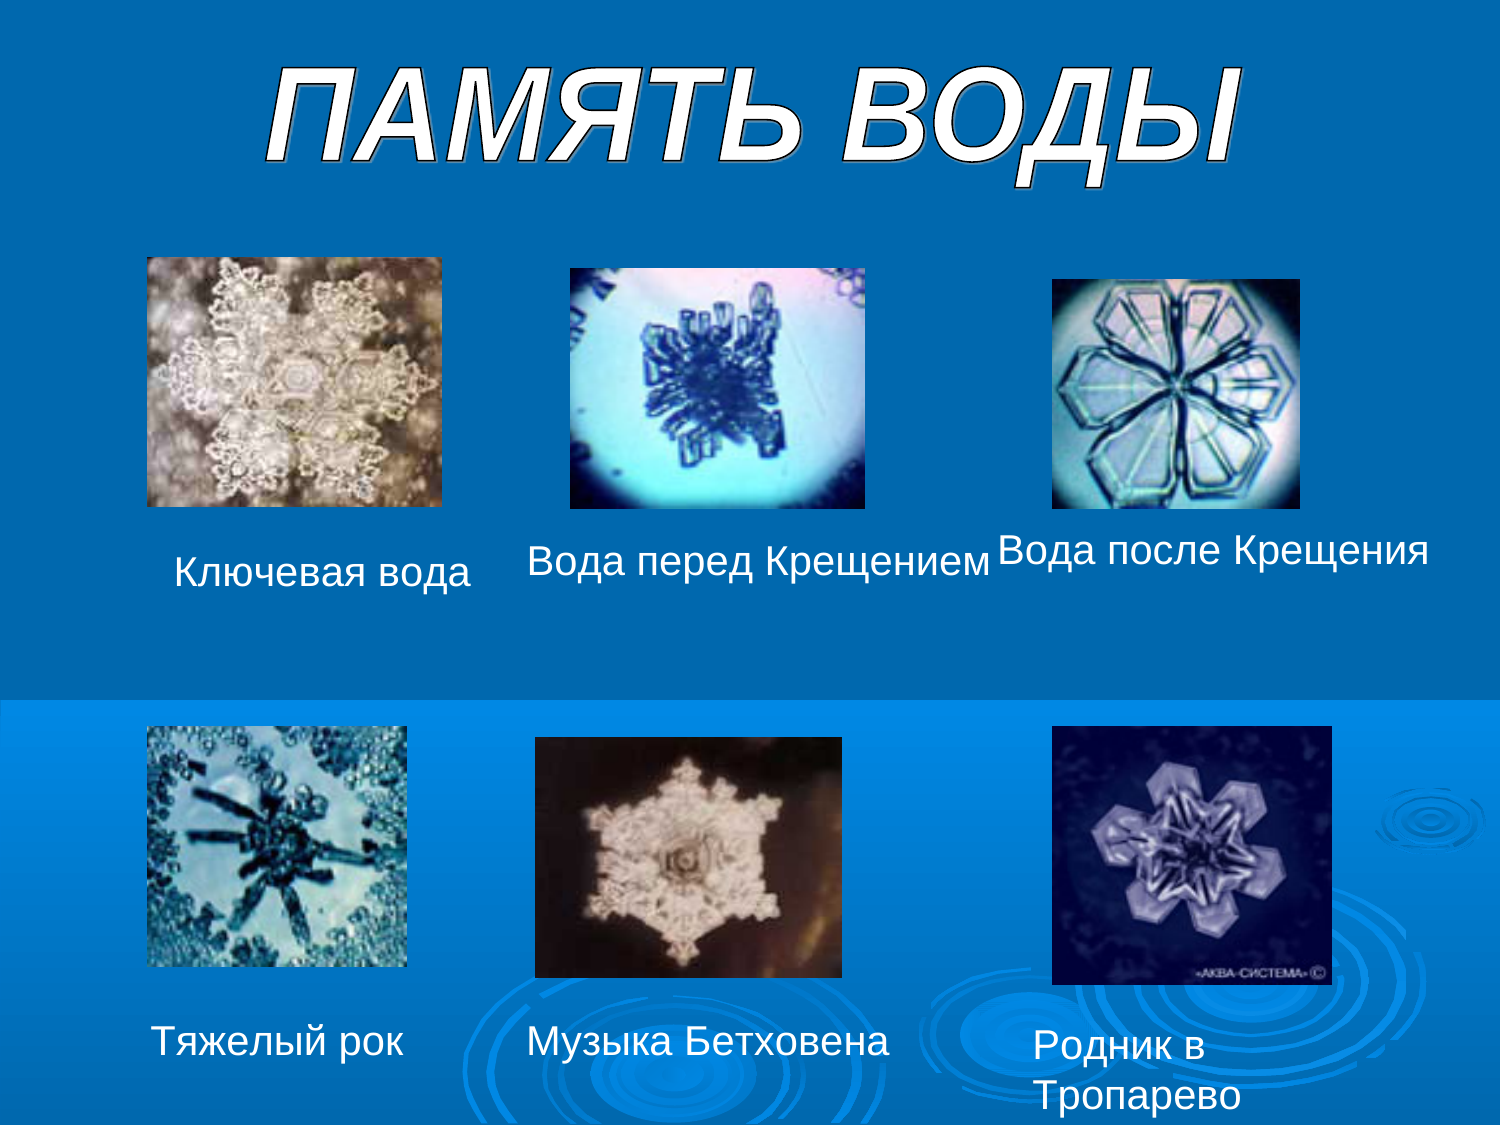

ПАМЯТЬ ВОДЫ
Вода после Крещения
Вода перед Крещением
Ключевая вода
Тяжелый рок
Музыка Бетховена
Родник в Тропарево